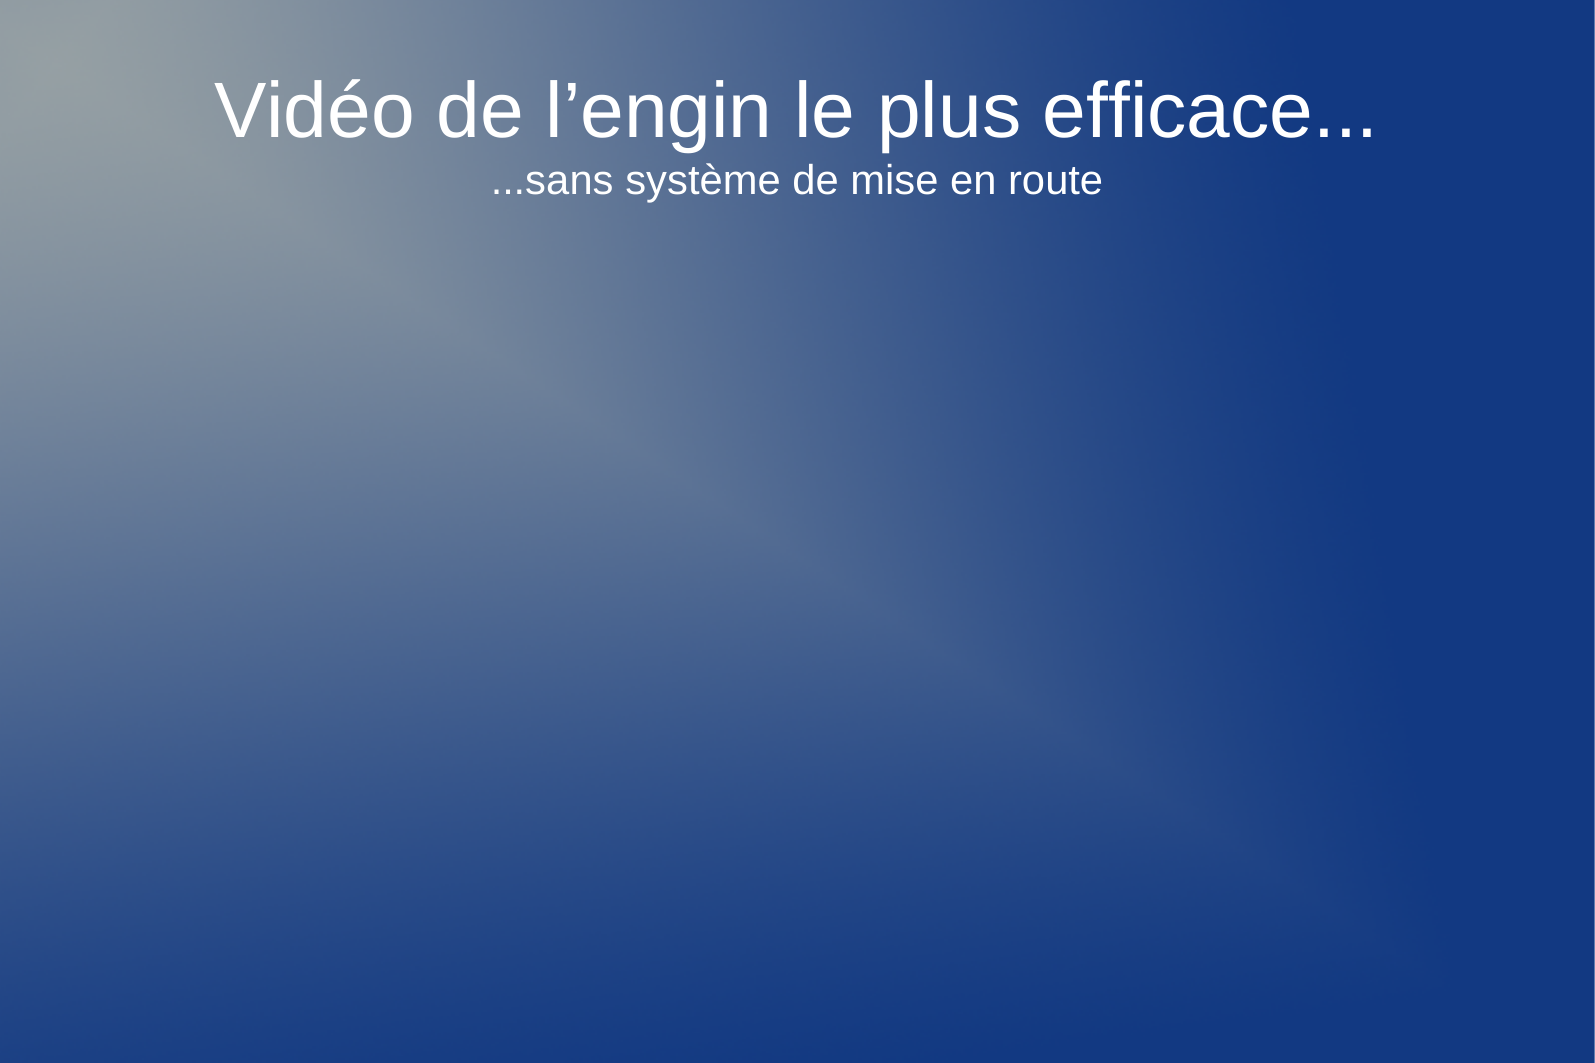

# Vidéo de l’engin le plus efficace... ...sans système de mise en route